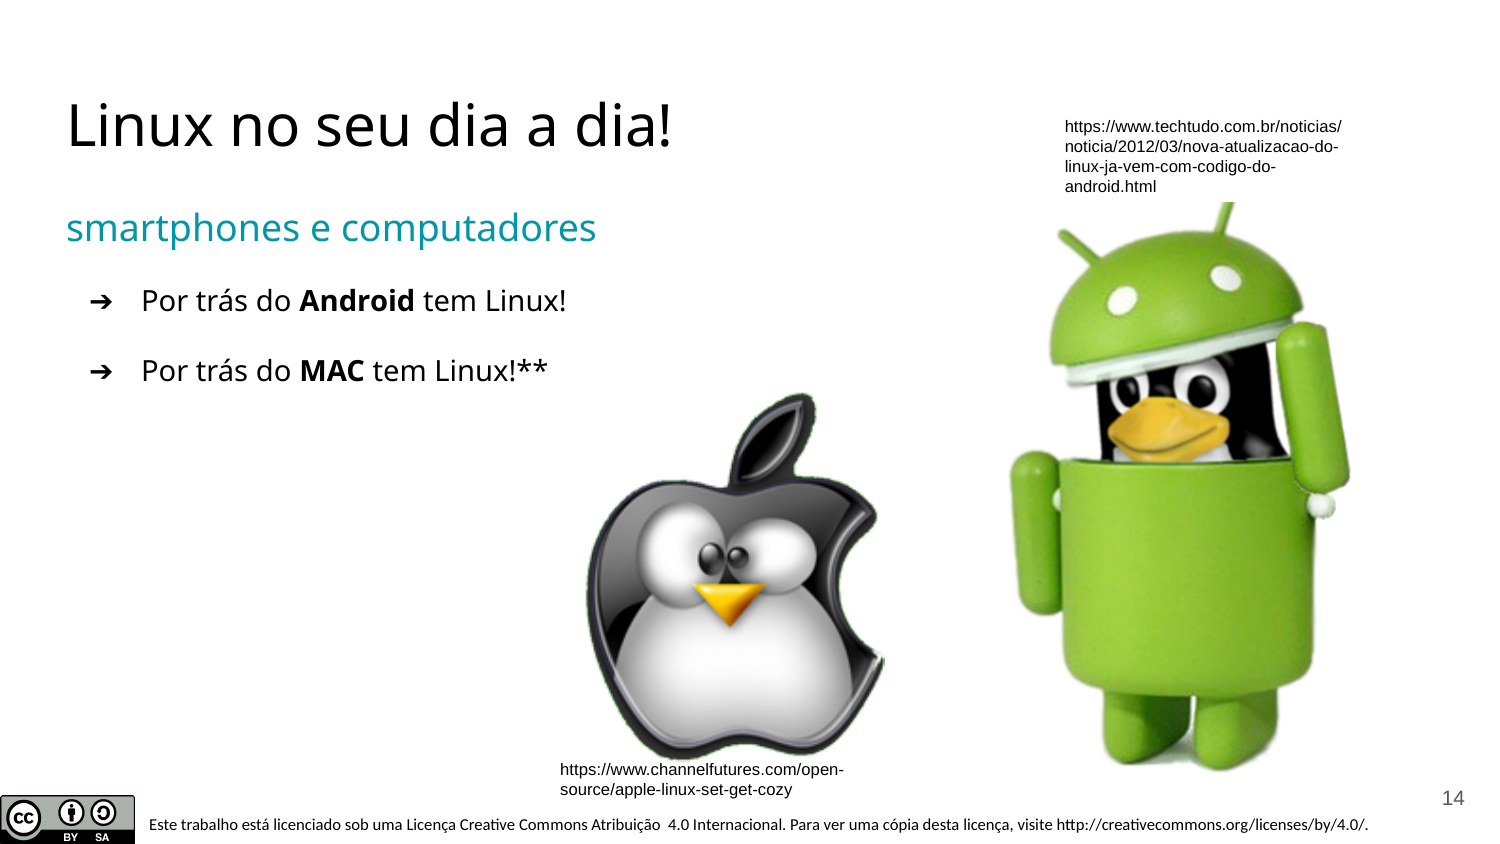

# Linux no seu dia a dia!
https://www.techtudo.com.br/noticias/noticia/2012/03/nova-atualizacao-do-linux-ja-vem-com-codigo-do-android.html
smartphones e computadores
Por trás do Android tem Linux!
Por trás do MAC tem Linux!**
https://www.channelfutures.com/open-source/apple-linux-set-get-cozy
Este trabalho está licenciado sob uma Licença Creative Commons Atribuição 4.0 Internacional. Para ver uma cópia desta licença, visite http://creativecommons.org/licenses/by/4.0/.